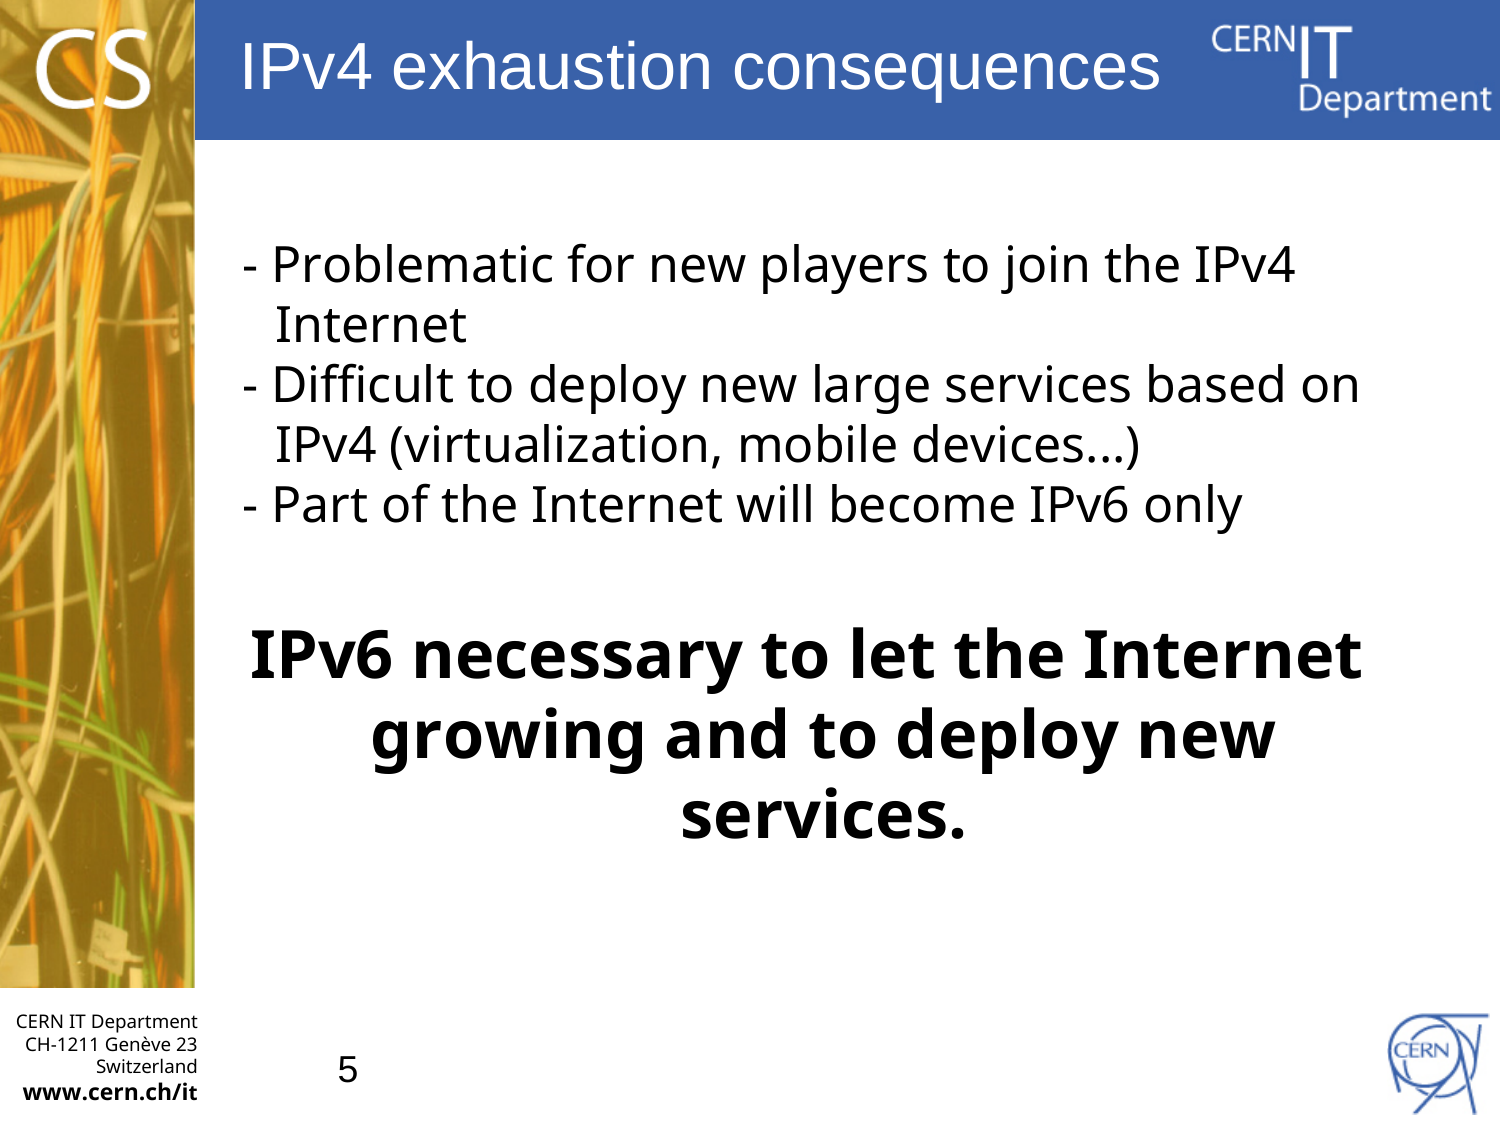

# IPv4 exhaustion consequences
- Problematic for new players to join the IPv4 Internet
- Difficult to deploy new large services based on IPv4 (virtualization, mobile devices...)
- Part of the Internet will become IPv6 only
IPv6 necessary to let the Internet growing and to deploy new services.